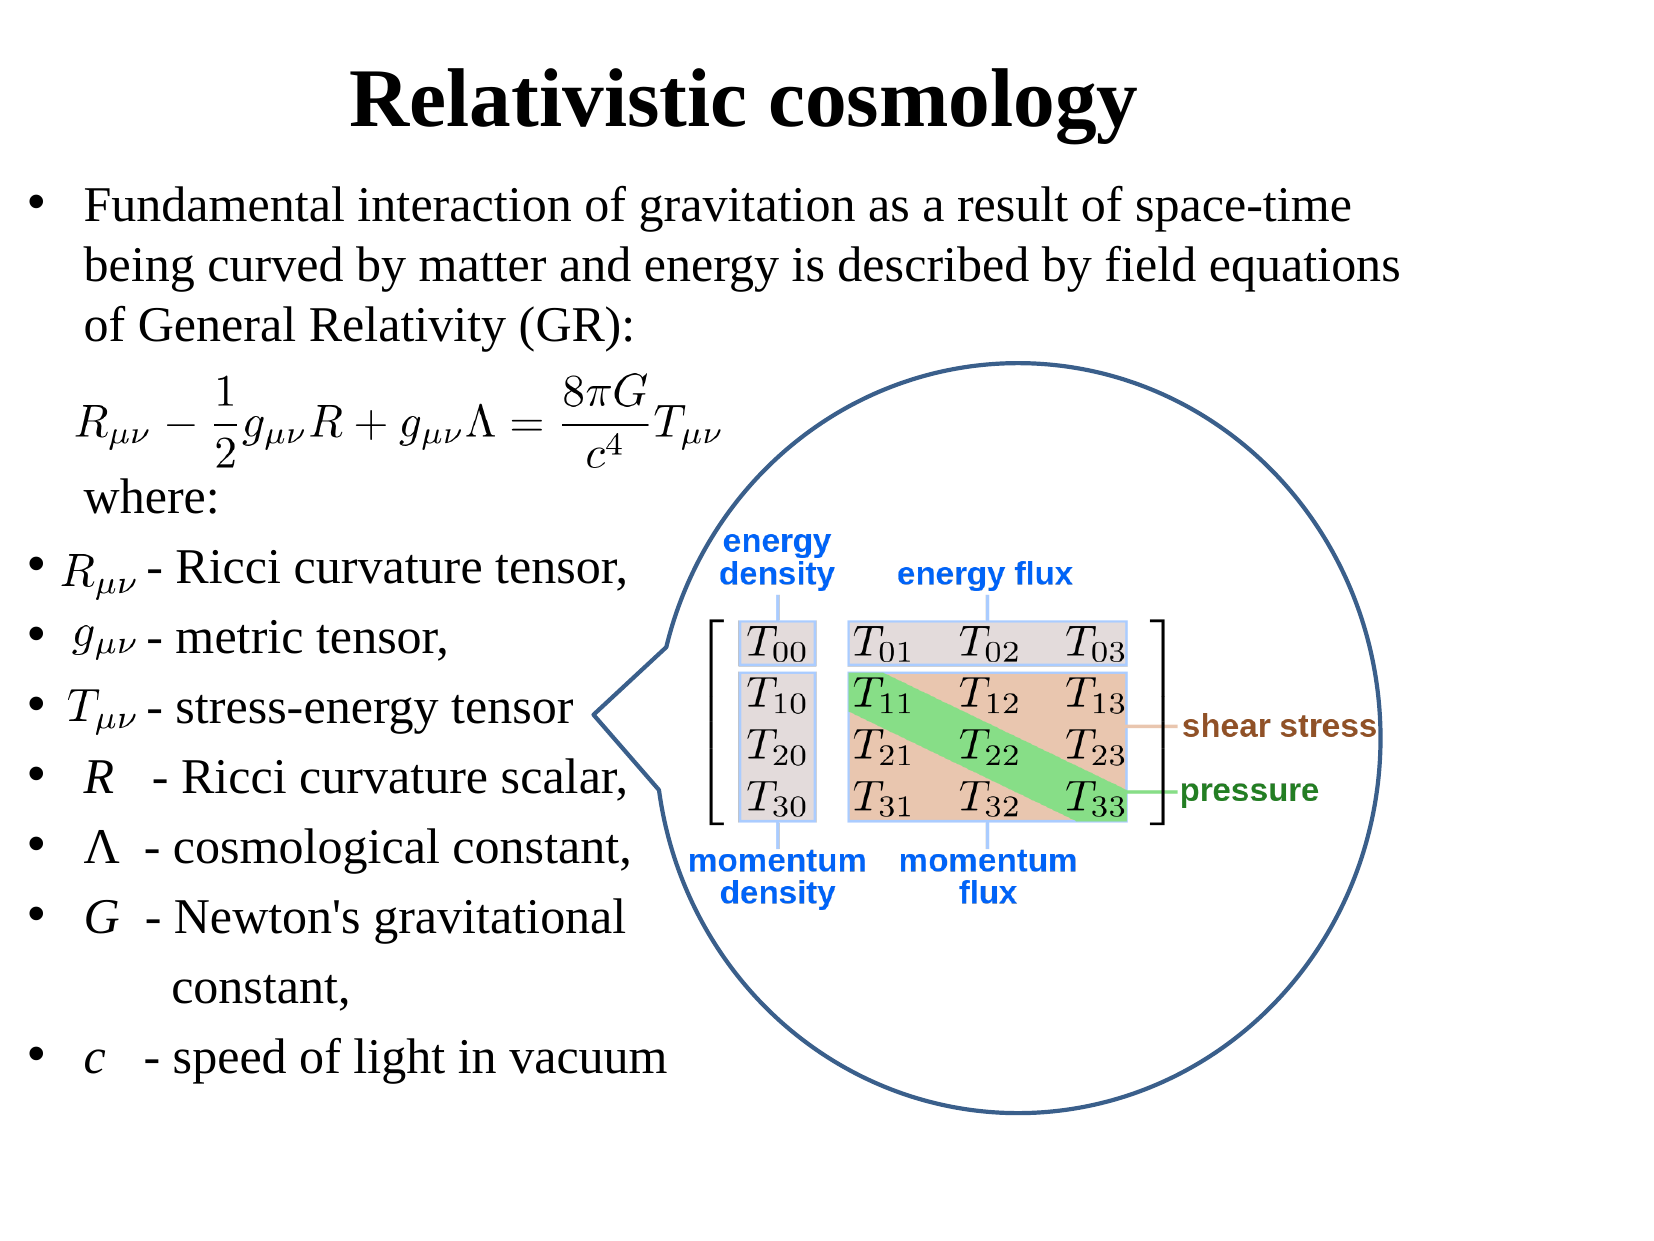

Relativistic cosmology
# Fundamental interaction of gravitation as a result of space-time being curved by matter and energy is described by field equations of General Relativity (GR):
	where:
 - Ricci curvature tensor,
 - metric tensor,
 - stress-energy tensor
R - Ricci curvature scalar,
Λ - cosmological constant,
G - Newton's gravitational
 constant,
c - speed of light in vacuum